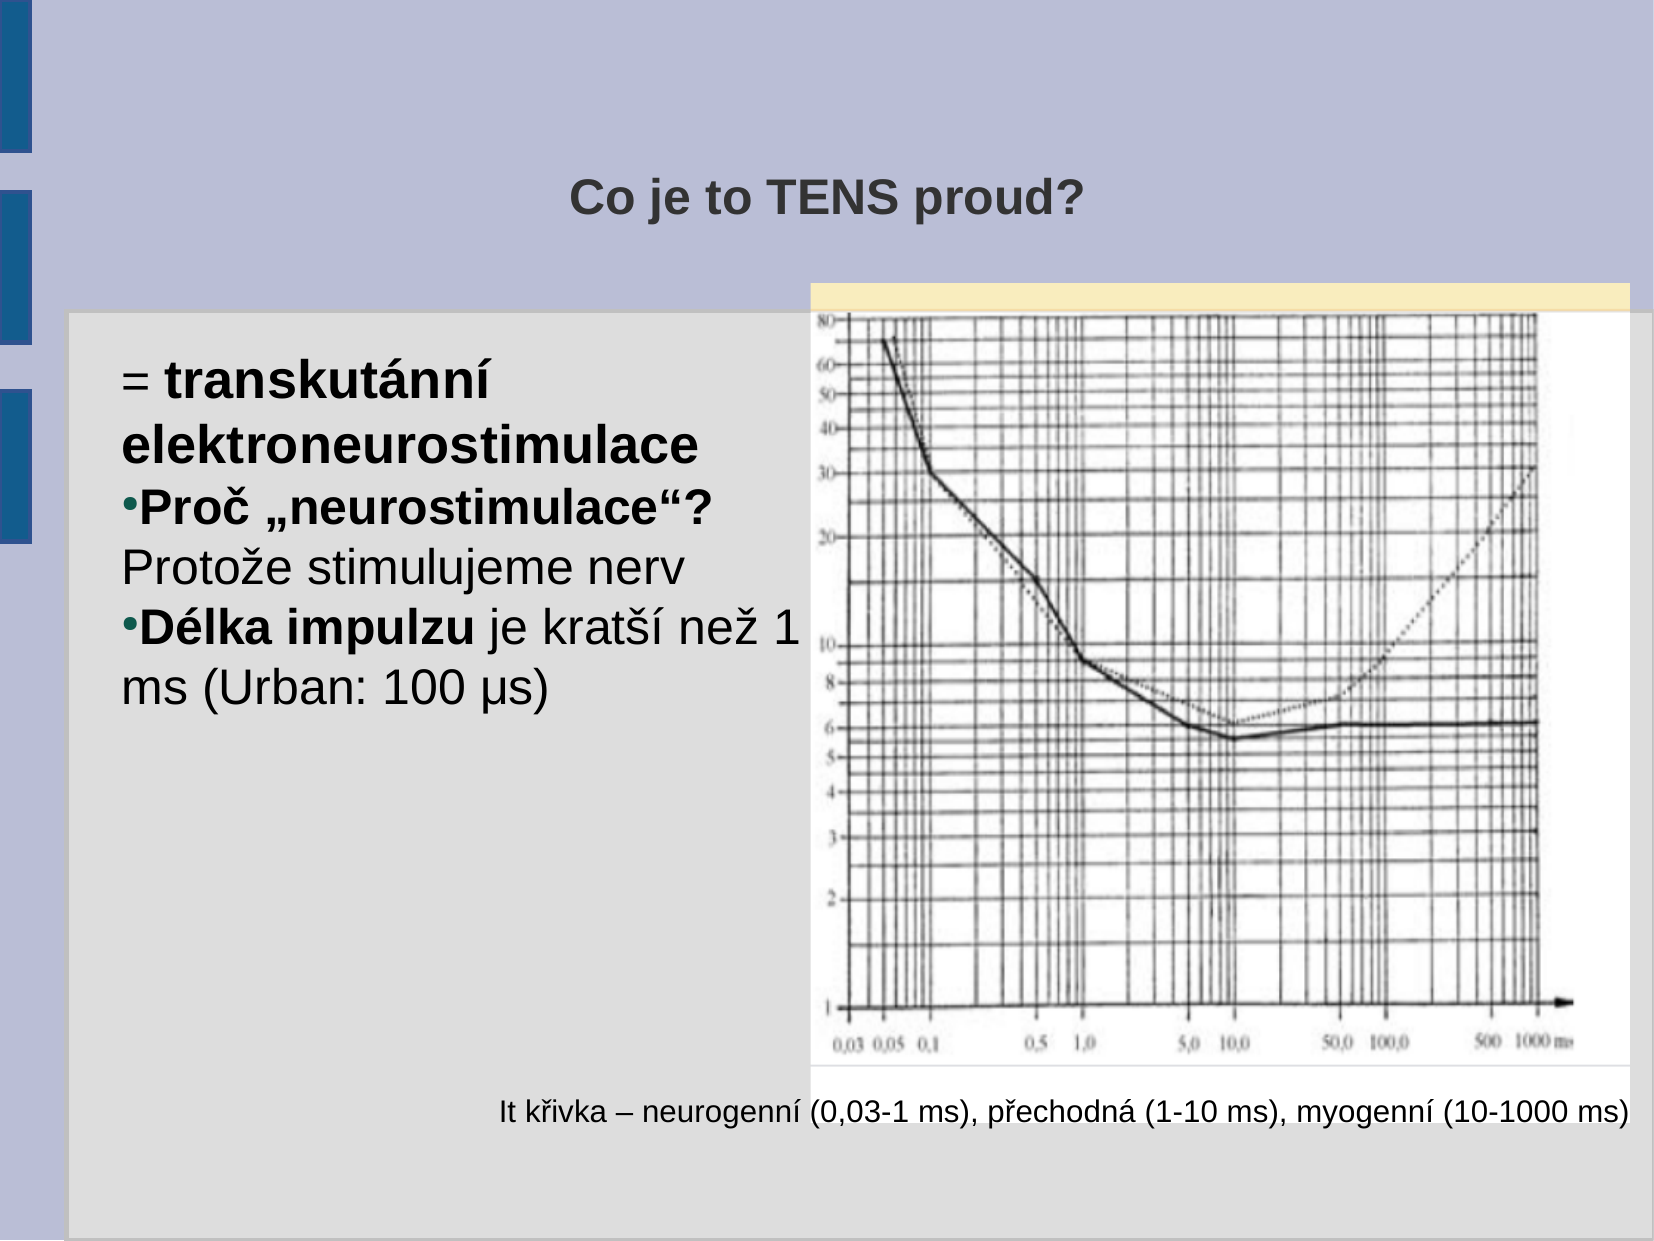

# Co je to TENS proud?
= transkutánní elektroneurostimulace
Proč „neurostimulace“? Protože stimulujeme nerv
Délka impulzu je kratší než 1 ms (Urban: 100 μs)
It křivka – neurogenní (0,03-1 ms), přechodná (1-10 ms), myogenní (10-1000 ms)